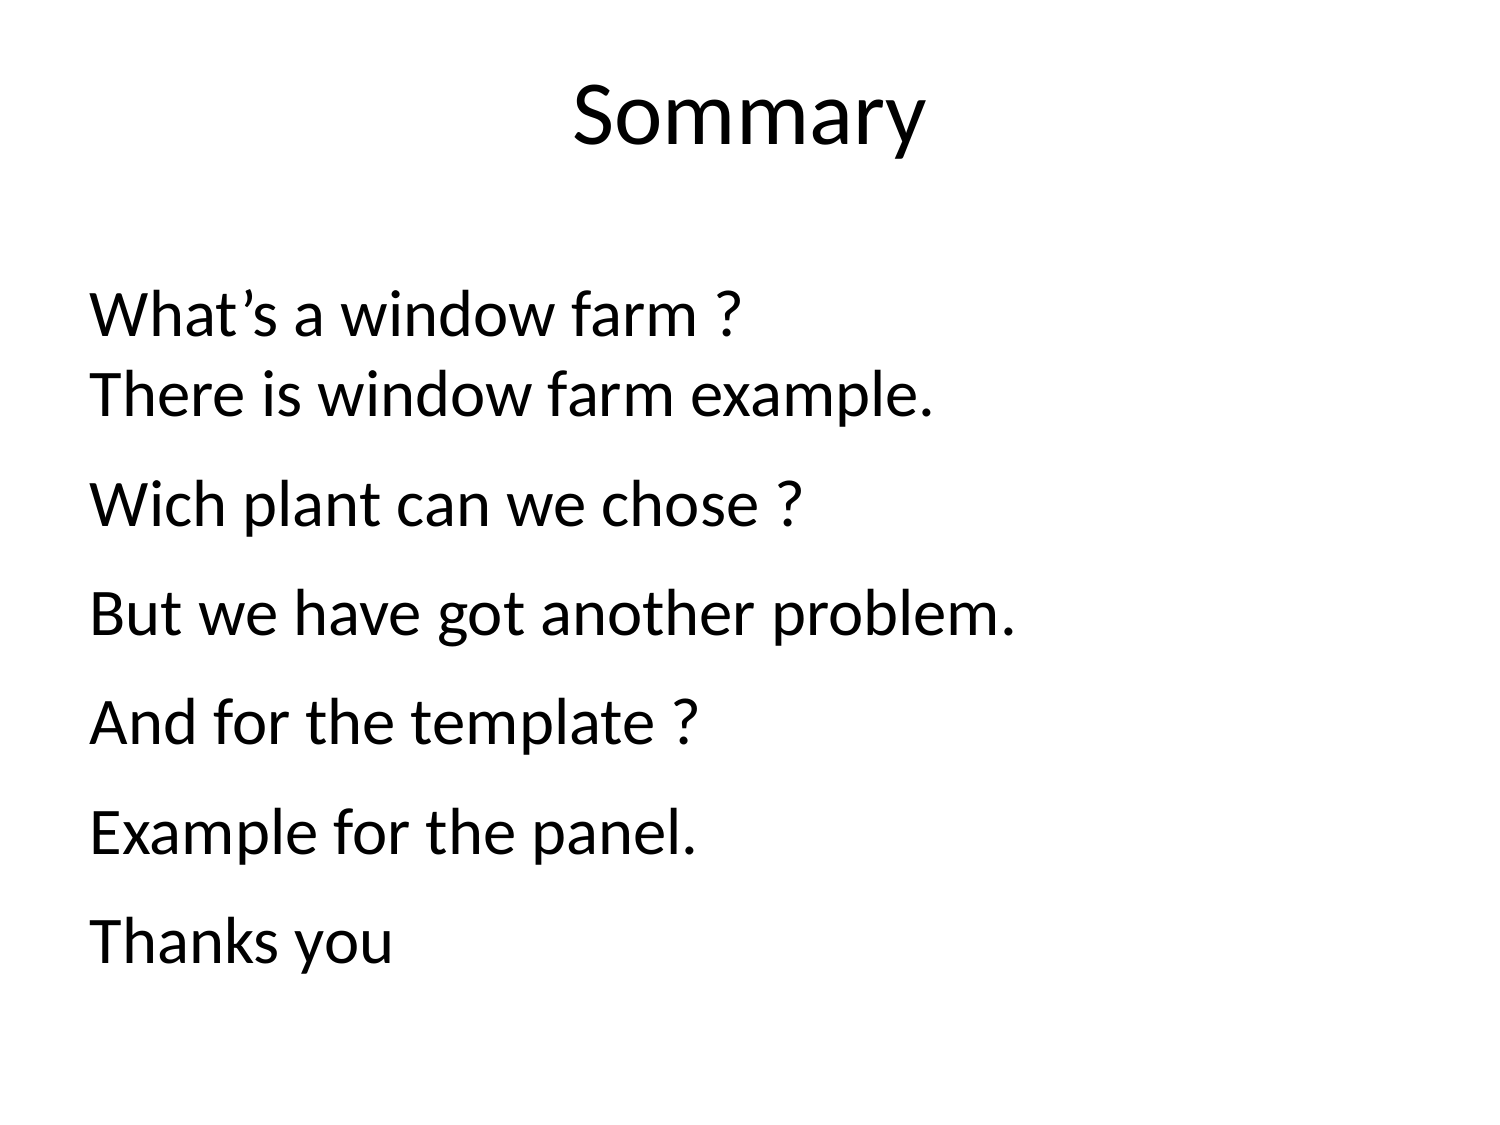

# Sommary
What’s a window farm ?
There is window farm example.
Wich plant can we chose ?
But we have got another problem.
And for the template ?
Example for the panel.
Thanks you